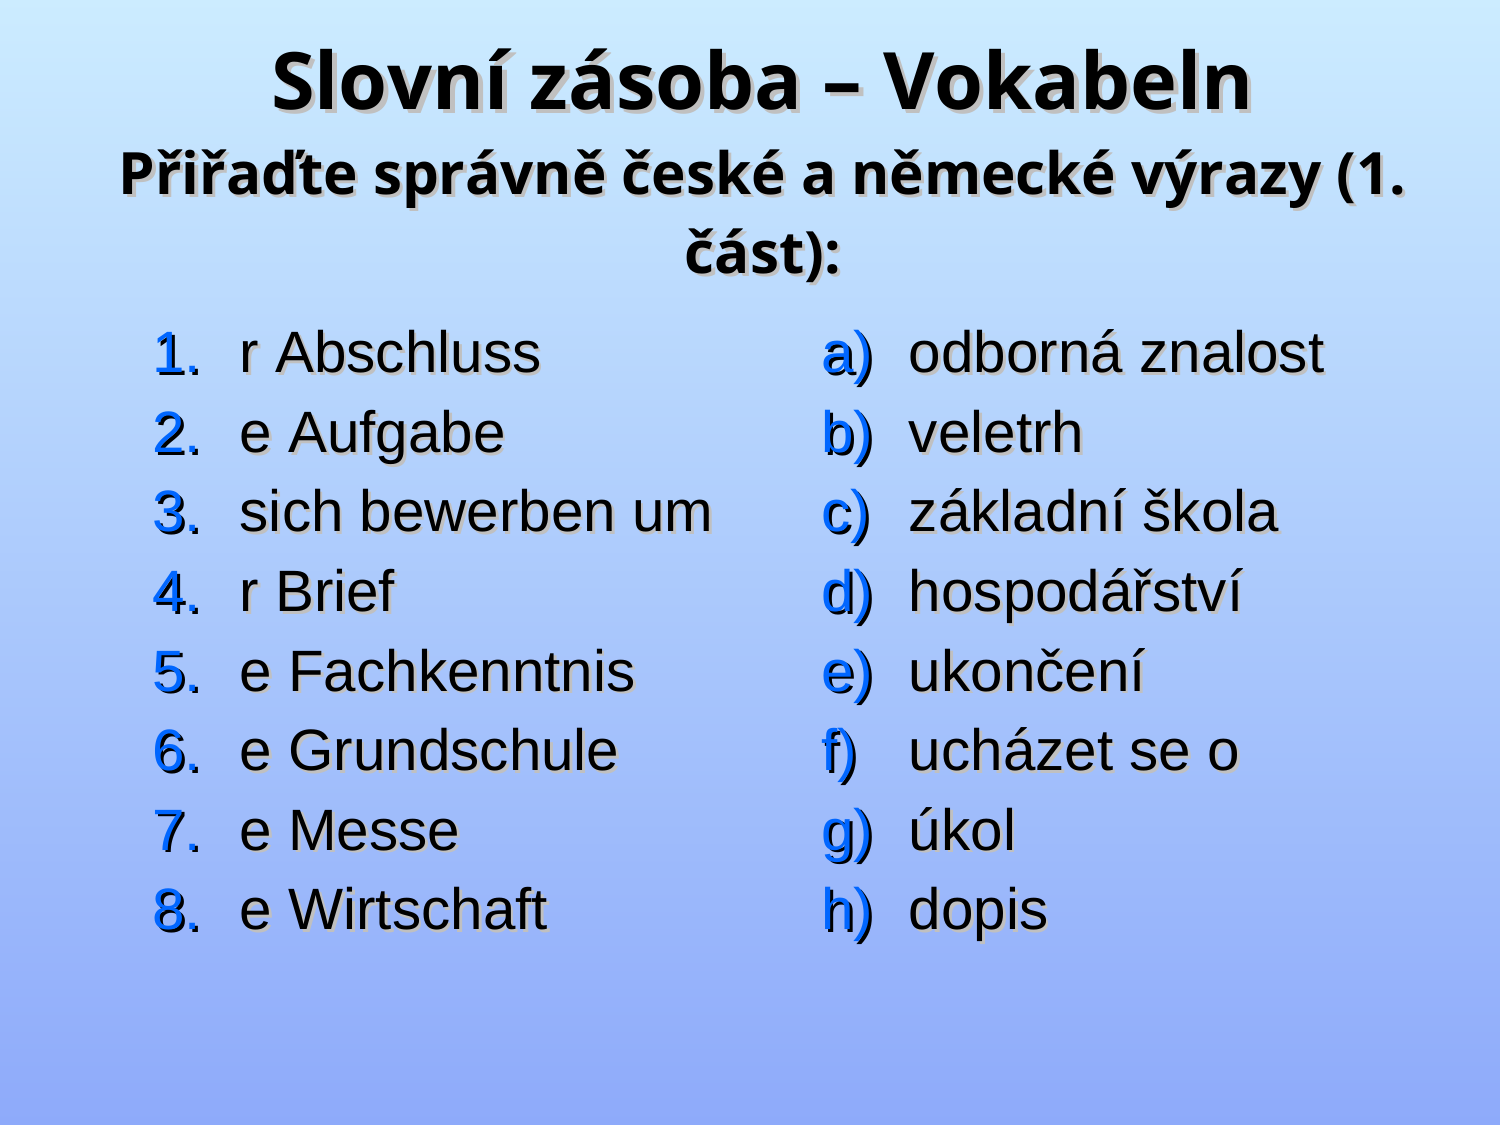

# Slovní zásoba – Vokabeln Přiřaďte správně české a německé výrazy (1. část):
r Abschluss
e Aufgabe
sich bewerben um
r Brief
e Fachkenntnis
e Grundschule
e Messe
e Wirtschaft
odborná znalost
veletrh
základní škola
hospodářství
ukončení
ucházet se o
úkol
dopis